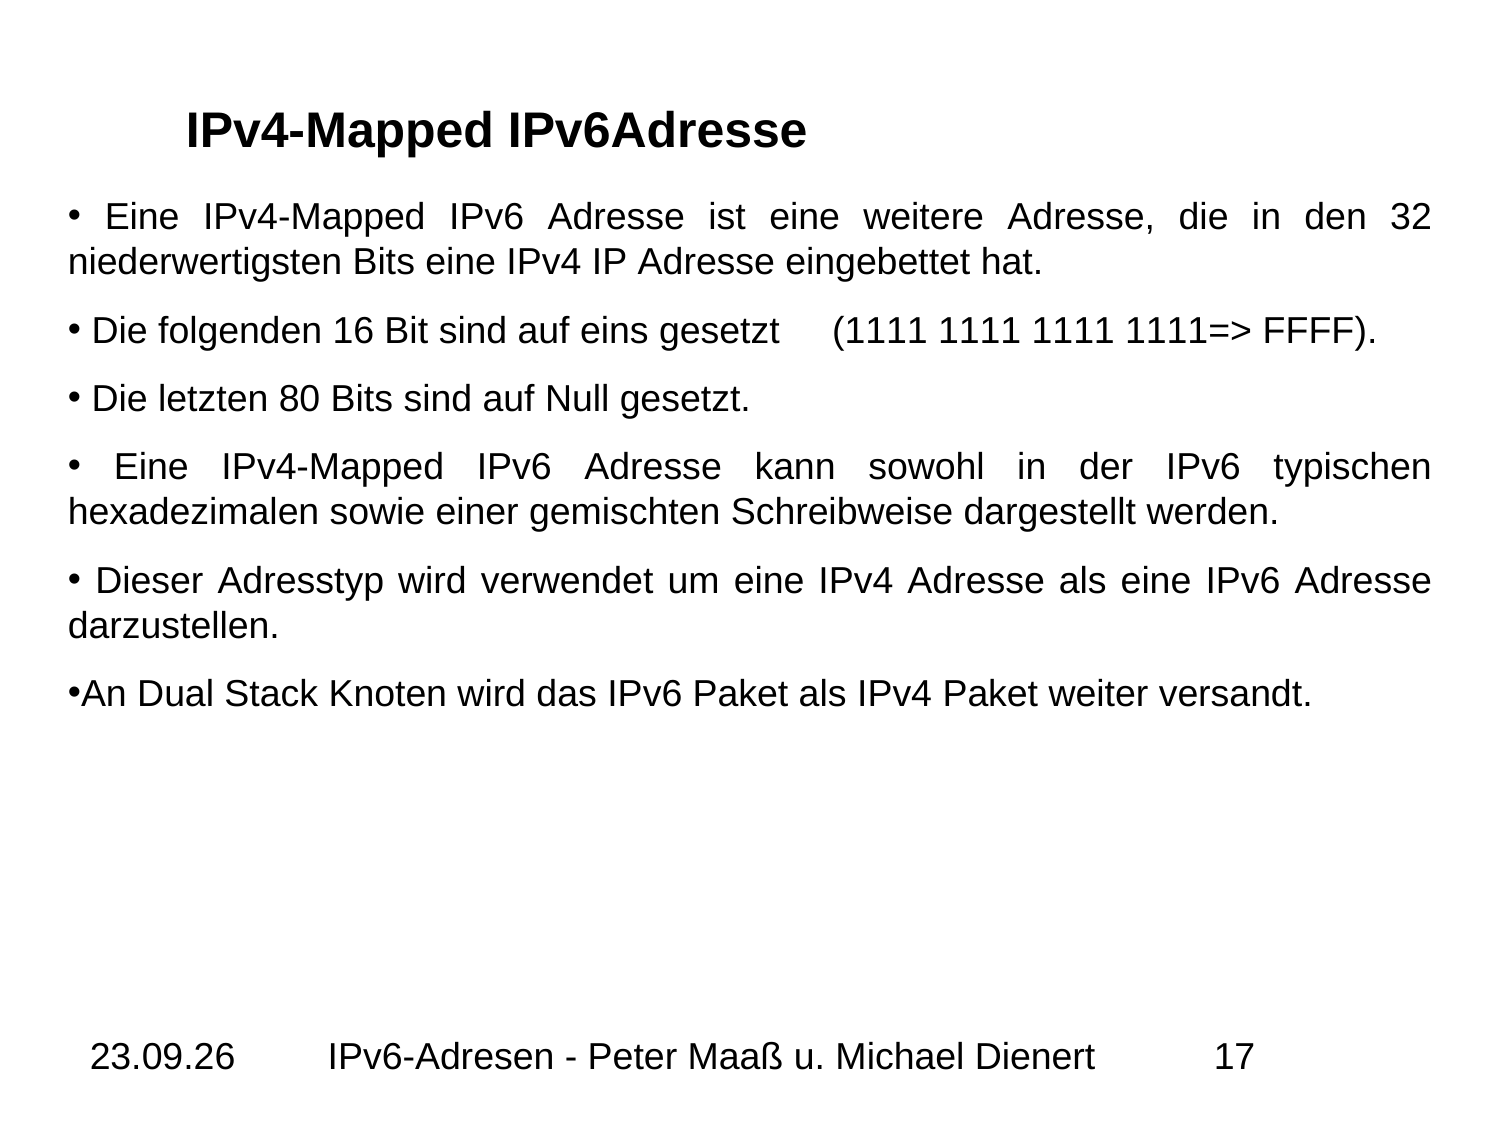

IPv4-Mapped IPv6Adresse
 Eine IPv4-Mapped IPv6 Adresse ist eine weitere Adresse, die in den 32 niederwertigsten Bits eine IPv4 IP Adresse eingebettet hat.
 Die folgenden 16 Bit sind auf eins gesetzt (1111 1111 1111 1111=> FFFF).
 Die letzten 80 Bits sind auf Null gesetzt.
 Eine IPv4-Mapped IPv6 Adresse kann sowohl in der IPv6 typischen hexadezimalen sowie einer gemischten Schreibweise dargestellt werden.
 Dieser Adresstyp wird verwendet um eine IPv4 Adresse als eine IPv6 Adresse darzustellen.
An Dual Stack Knoten wird das IPv6 Paket als IPv4 Paket weiter versandt.
IPv6-Adresen - Peter Maaß u. Michael Dienert
17